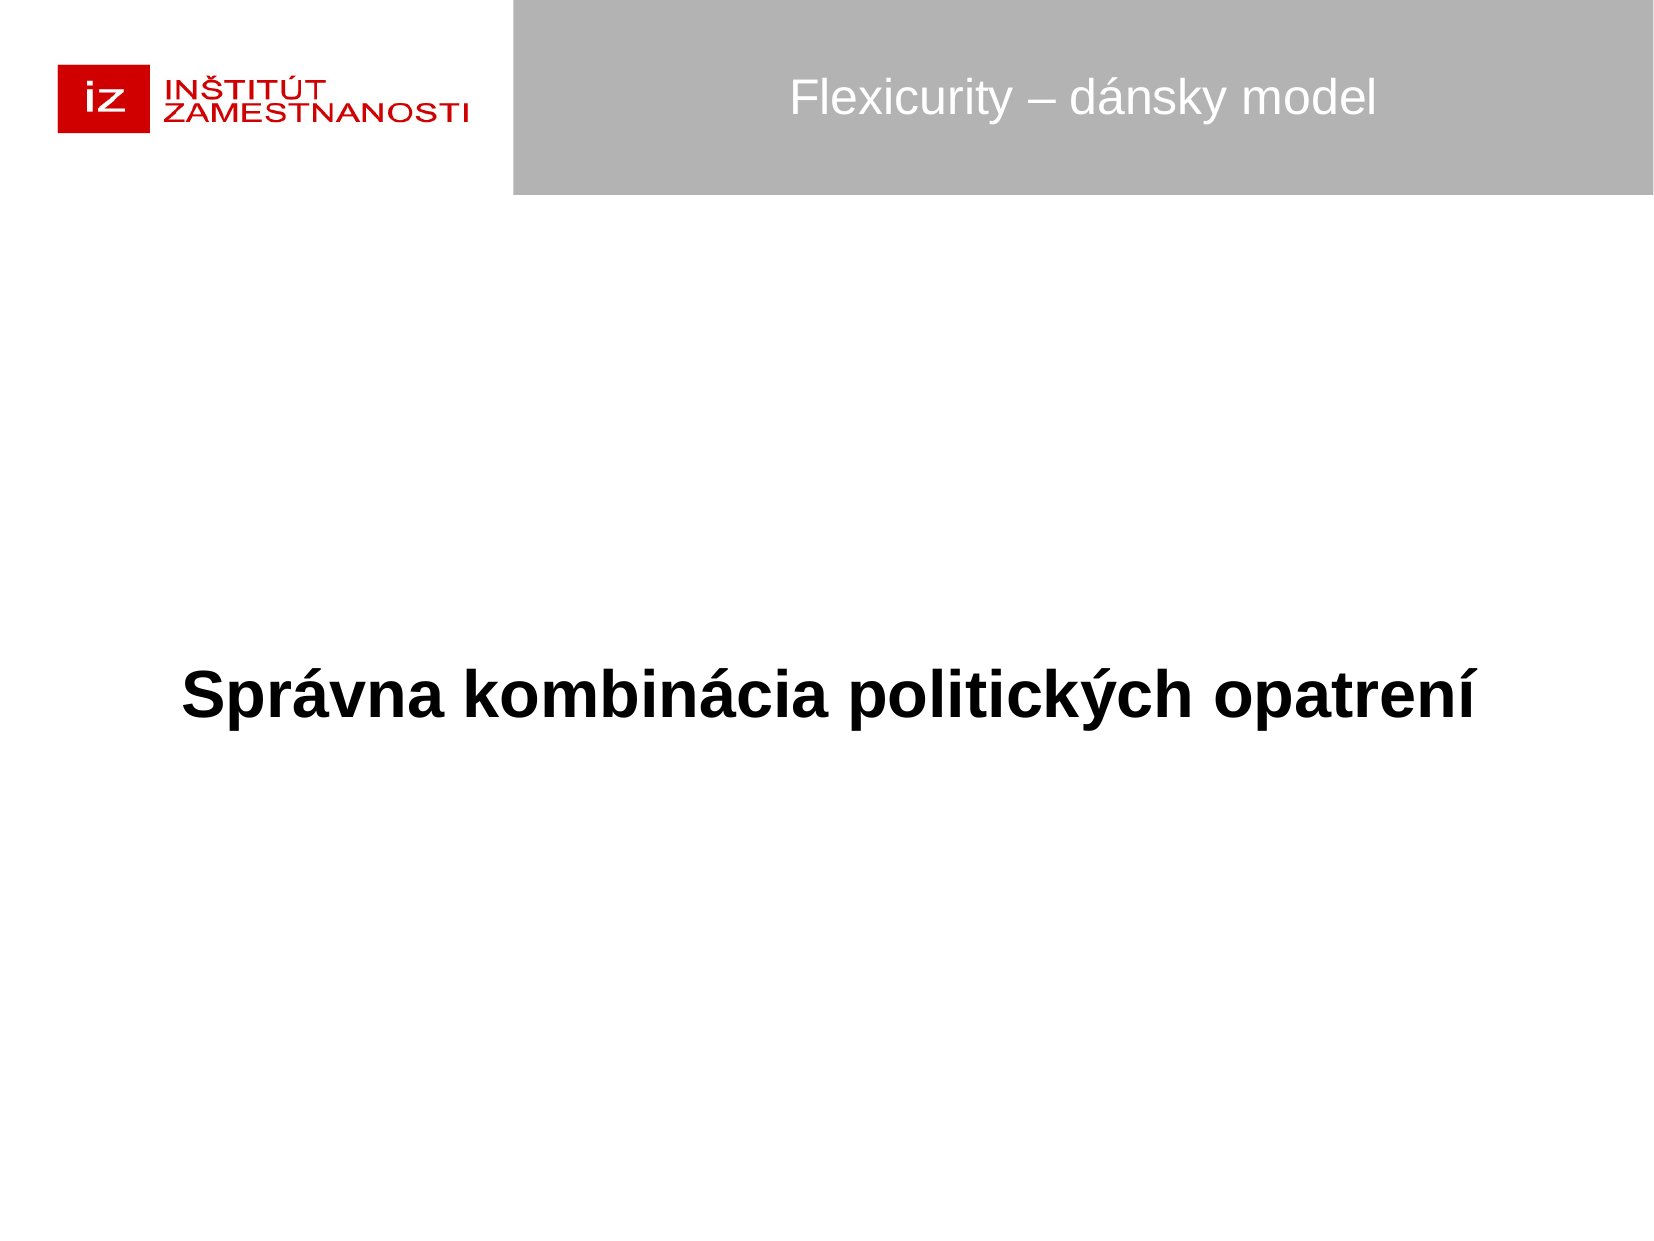

Flexicurity – dánsky model
# Správna kombinácia politických opatrení